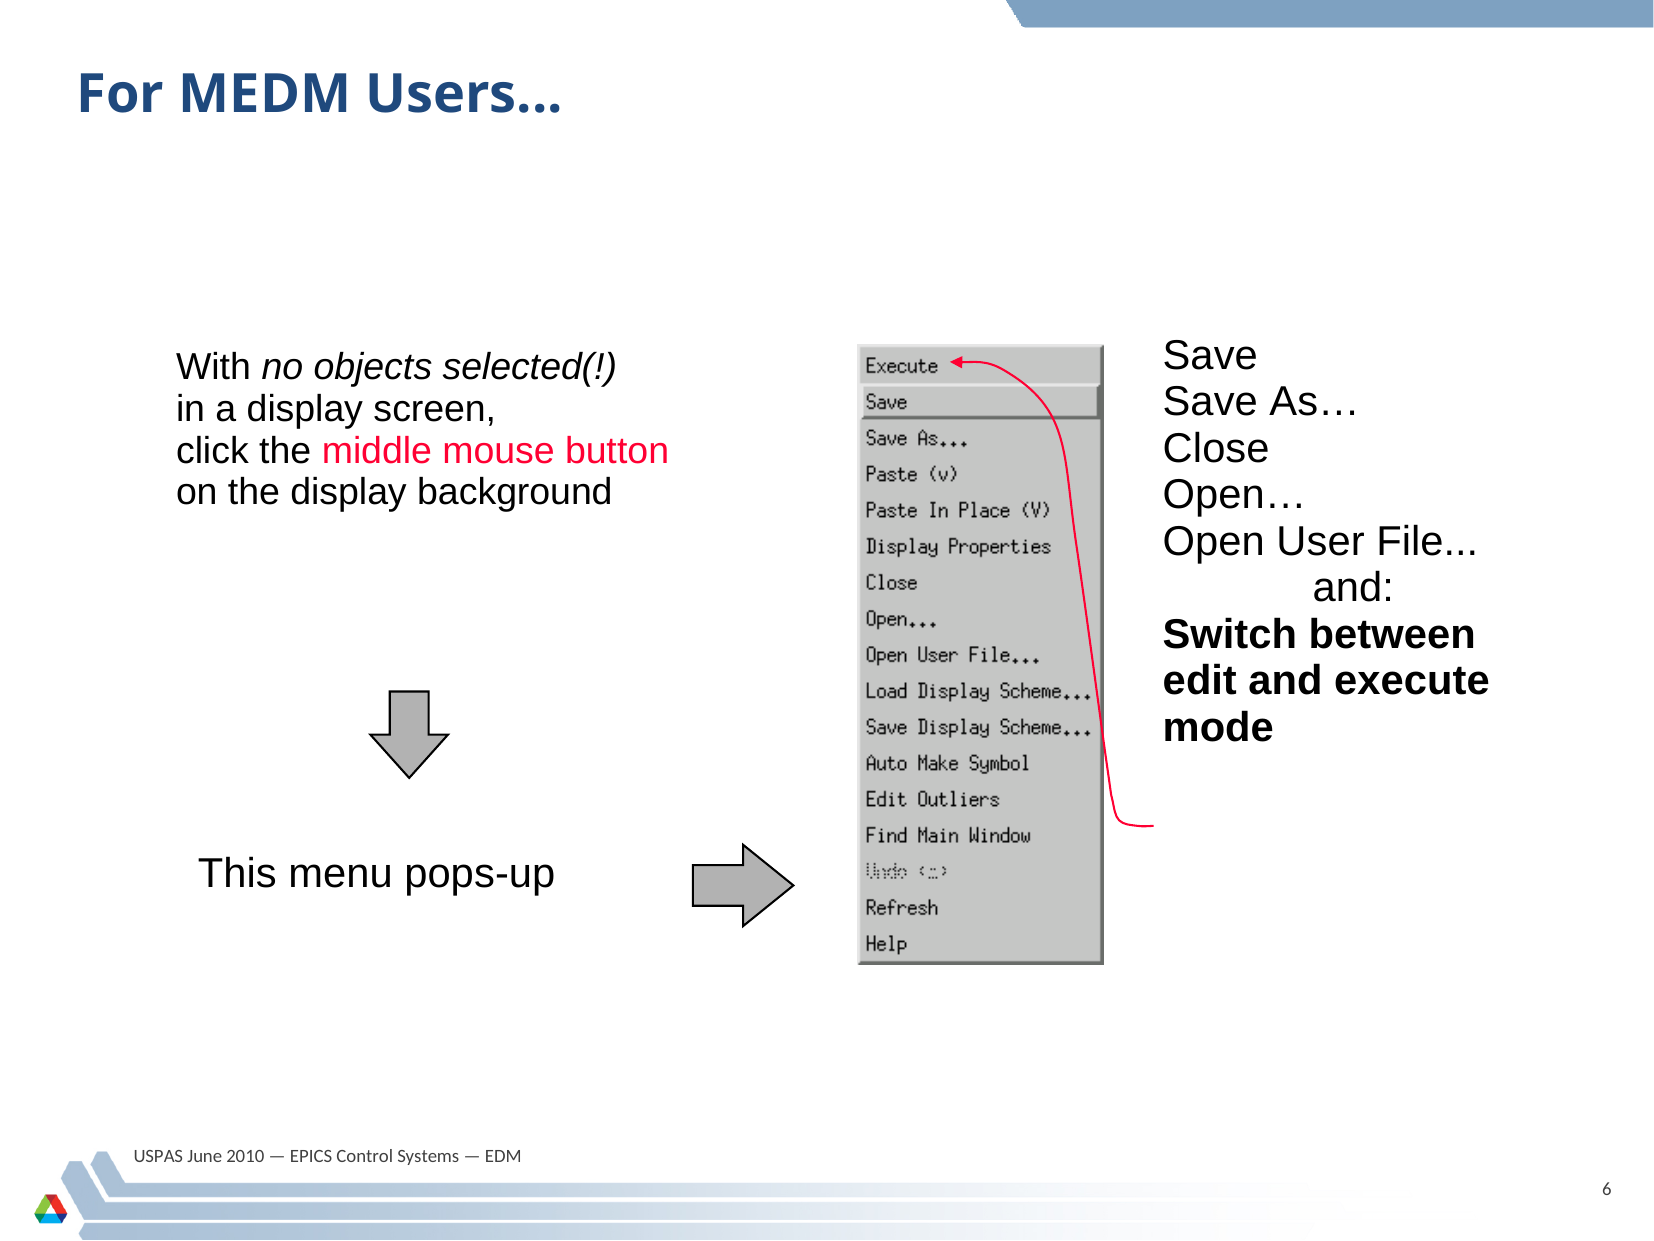

# For MEDM Users...
Save
Save As…
Close
Open…
Open User File...
and:
Switch between edit and execute mode
With no objects selected(!)
in a display screen,
click the middle mouse button
on the display background
This menu pops-up
USPAS June 2010 — EPICS Control Systems — EDM
6